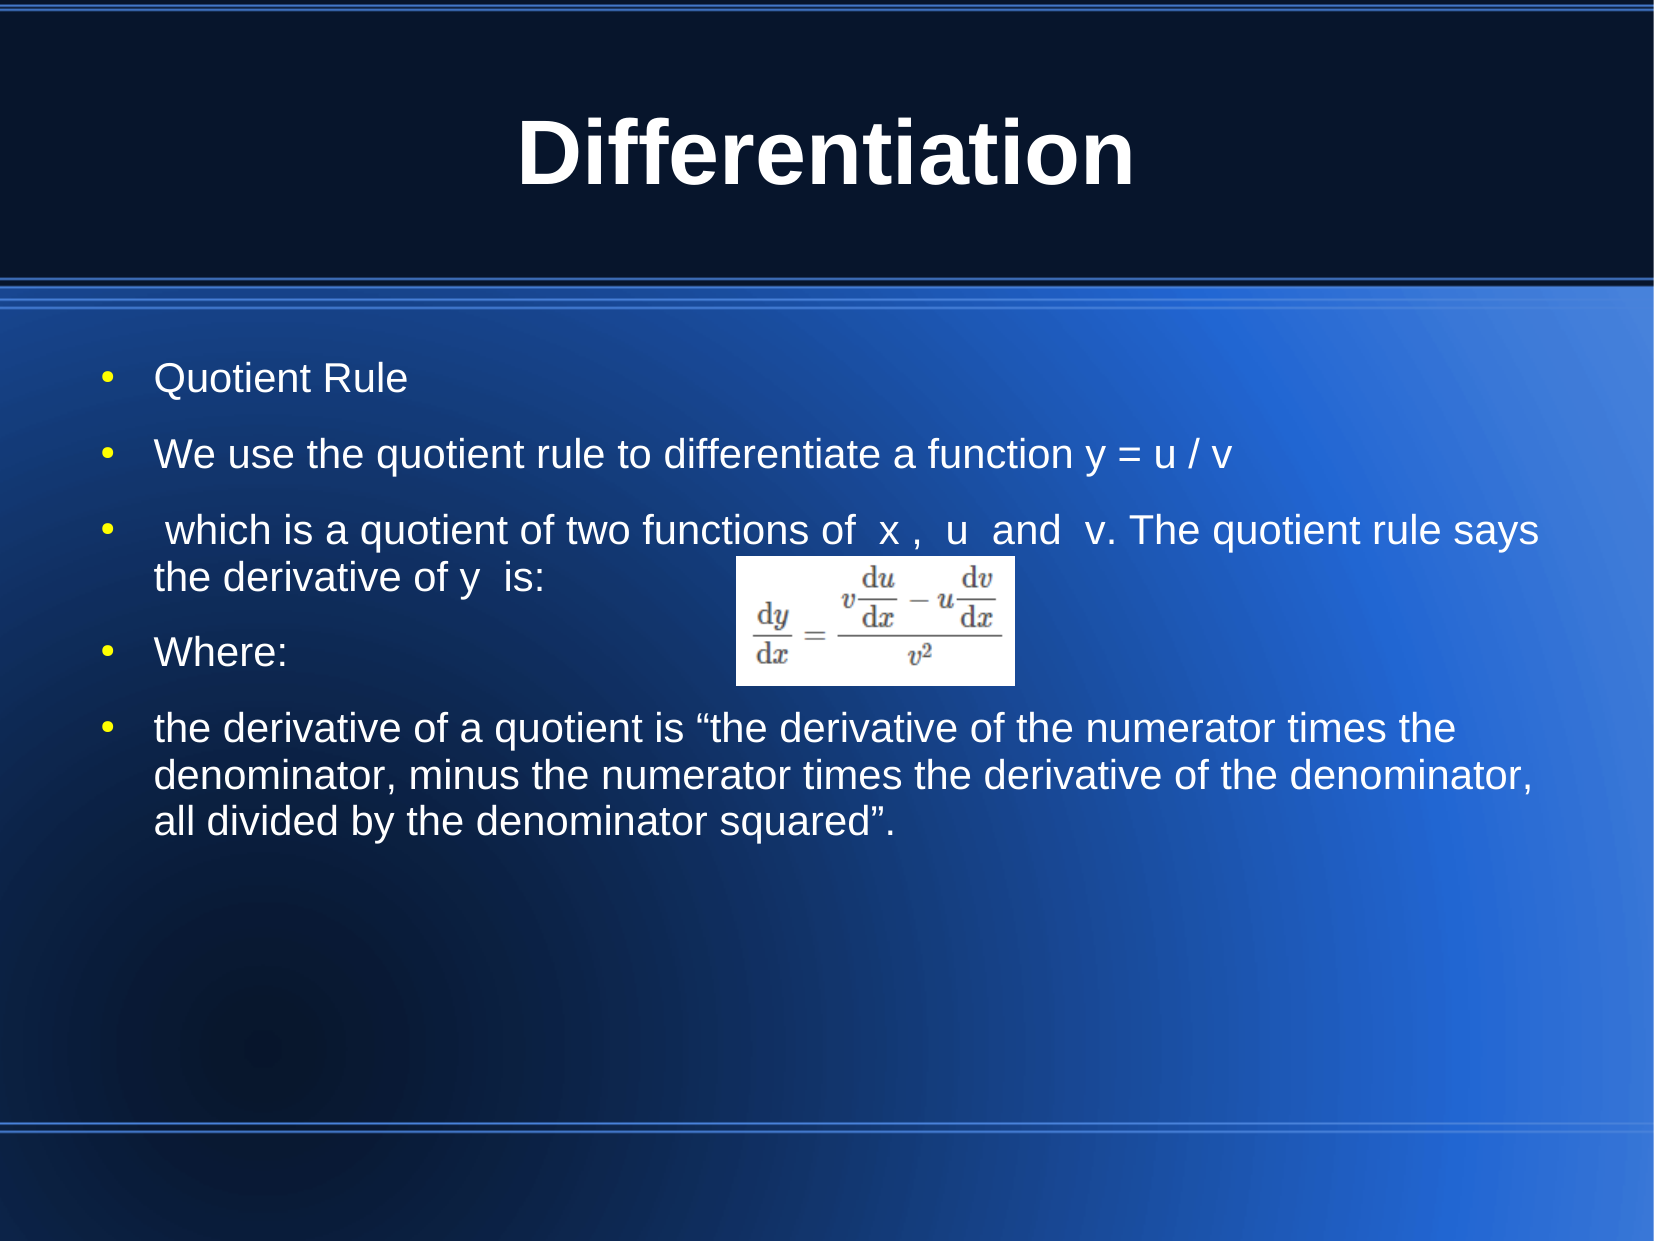

# Differentiation
Quotient Rule
We use the quotient rule to differentiate a function y = u / v
 which is a quotient of two functions of x , u and v. The quotient rule says the derivative of y is:
Where:
the derivative of a quotient is “the derivative of the numerator times the denominator, minus the numerator times the derivative of the denominator, all divided by the denominator squared”.